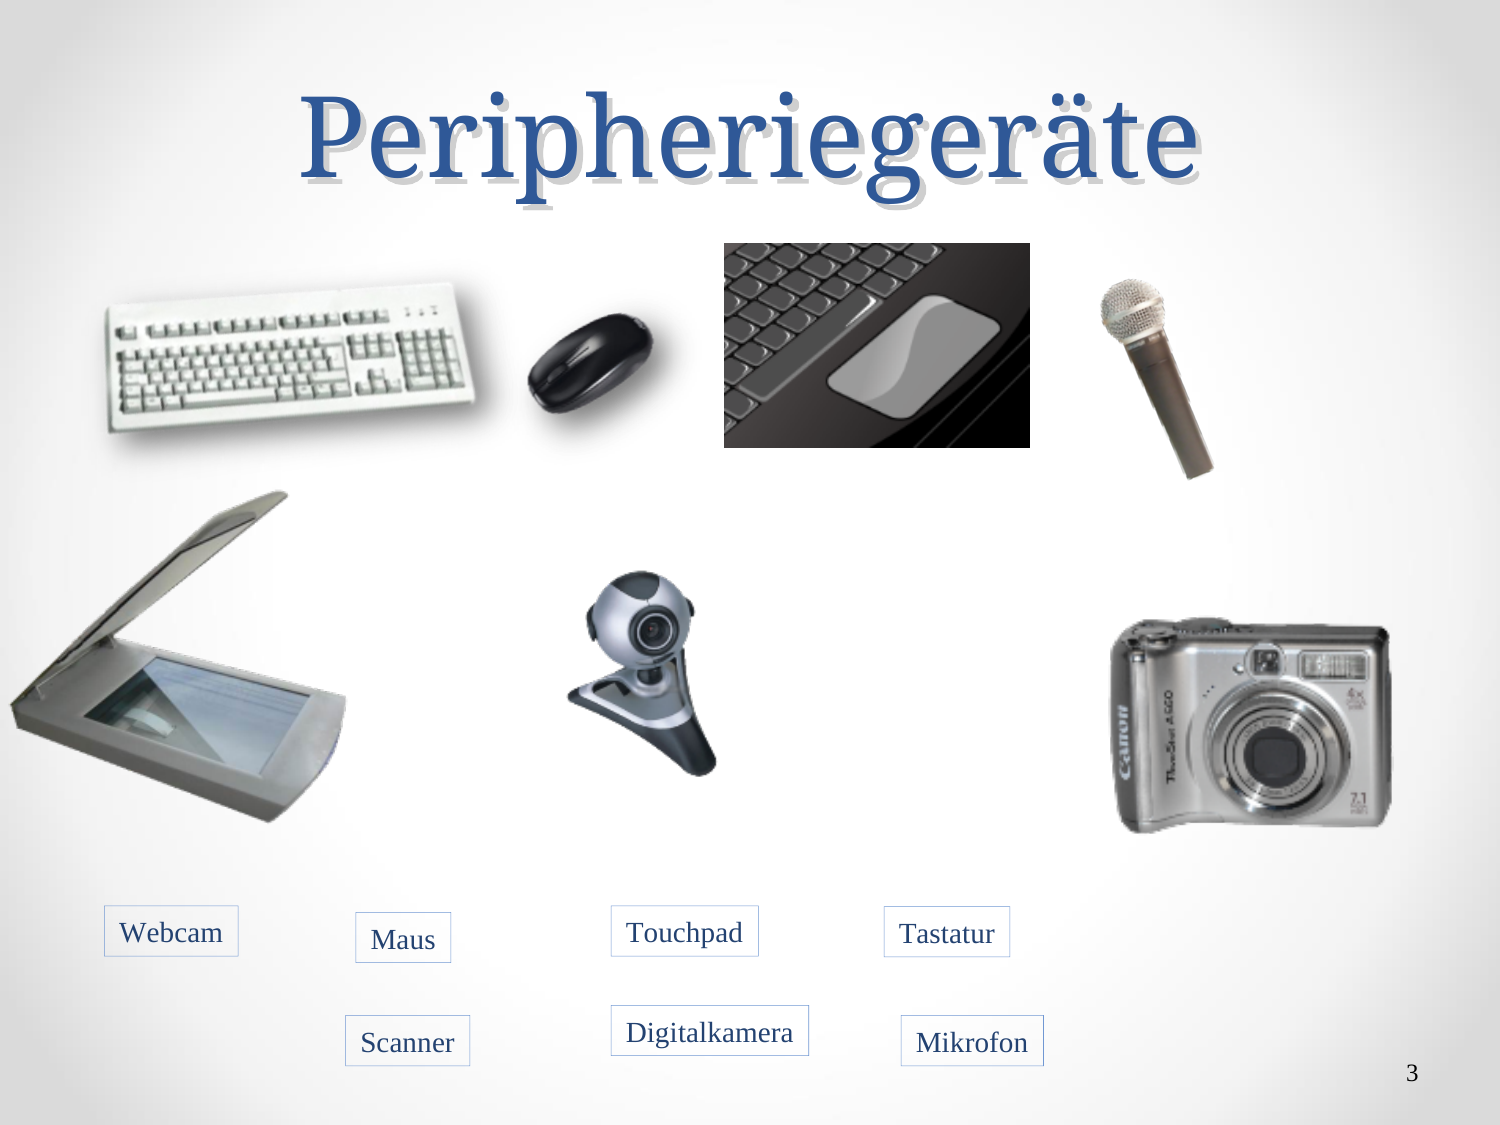

# Peripheriegeräte
Webcam
Touchpad
Tastatur
Maus
Digitalkamera
Scanner
Mikrofon